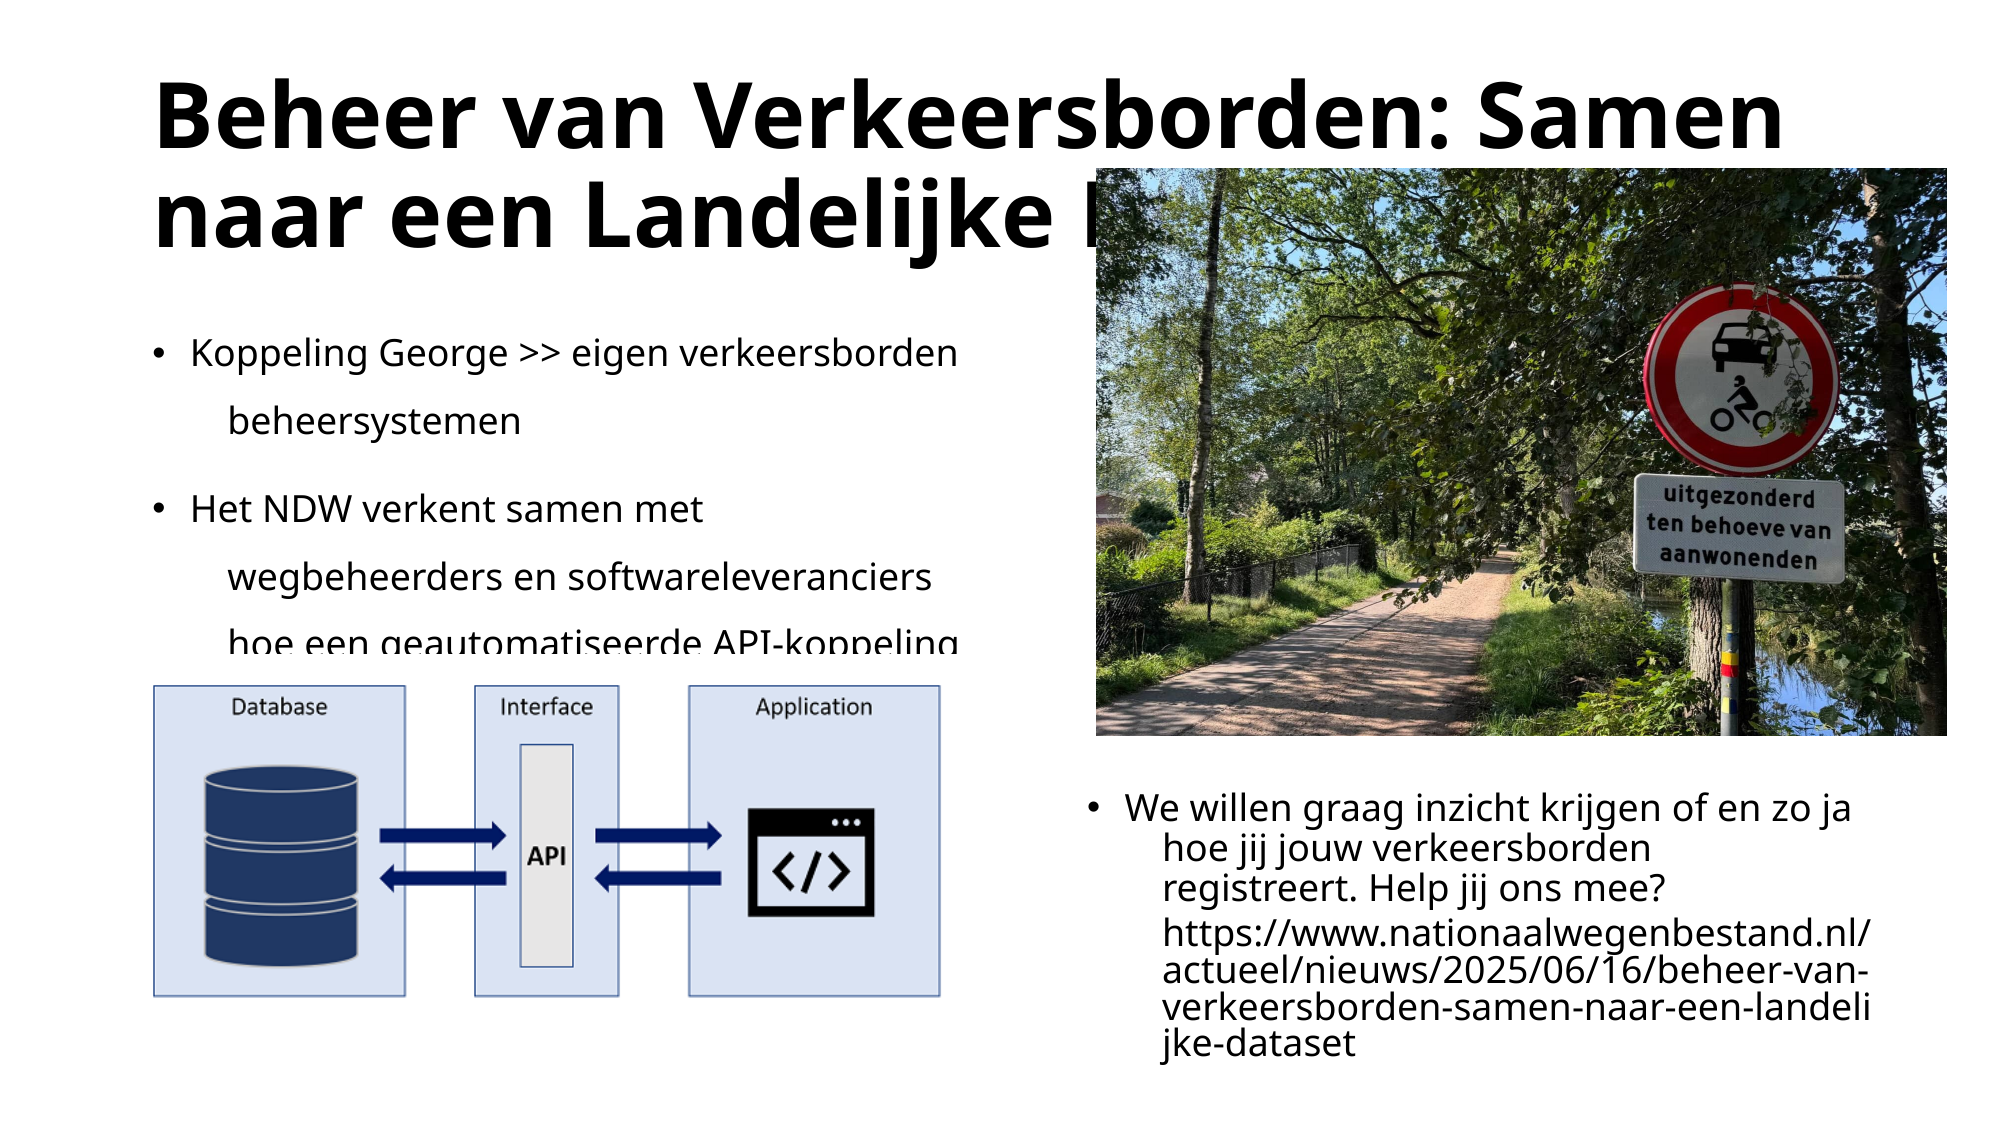

# Beheer van Verkeersborden: Samen naar een Landelijke Dataset
Koppeling George >> eigen verkeersborden beheersystemen
Het NDW verkent samen met wegbeheerders en softwareleveranciers hoe een geautomatiseerde API-koppeling eruit zou kunnen zien.
We willen graag inzicht krijgen of en zo ja hoe jij jouw verkeersborden registreert. Help jij ons mee? https://www.nationaalwegenbestand.nl/actueel/nieuws/2025/06/16/beheer-van-verkeersborden-samen-naar-een-landelijke-dataset